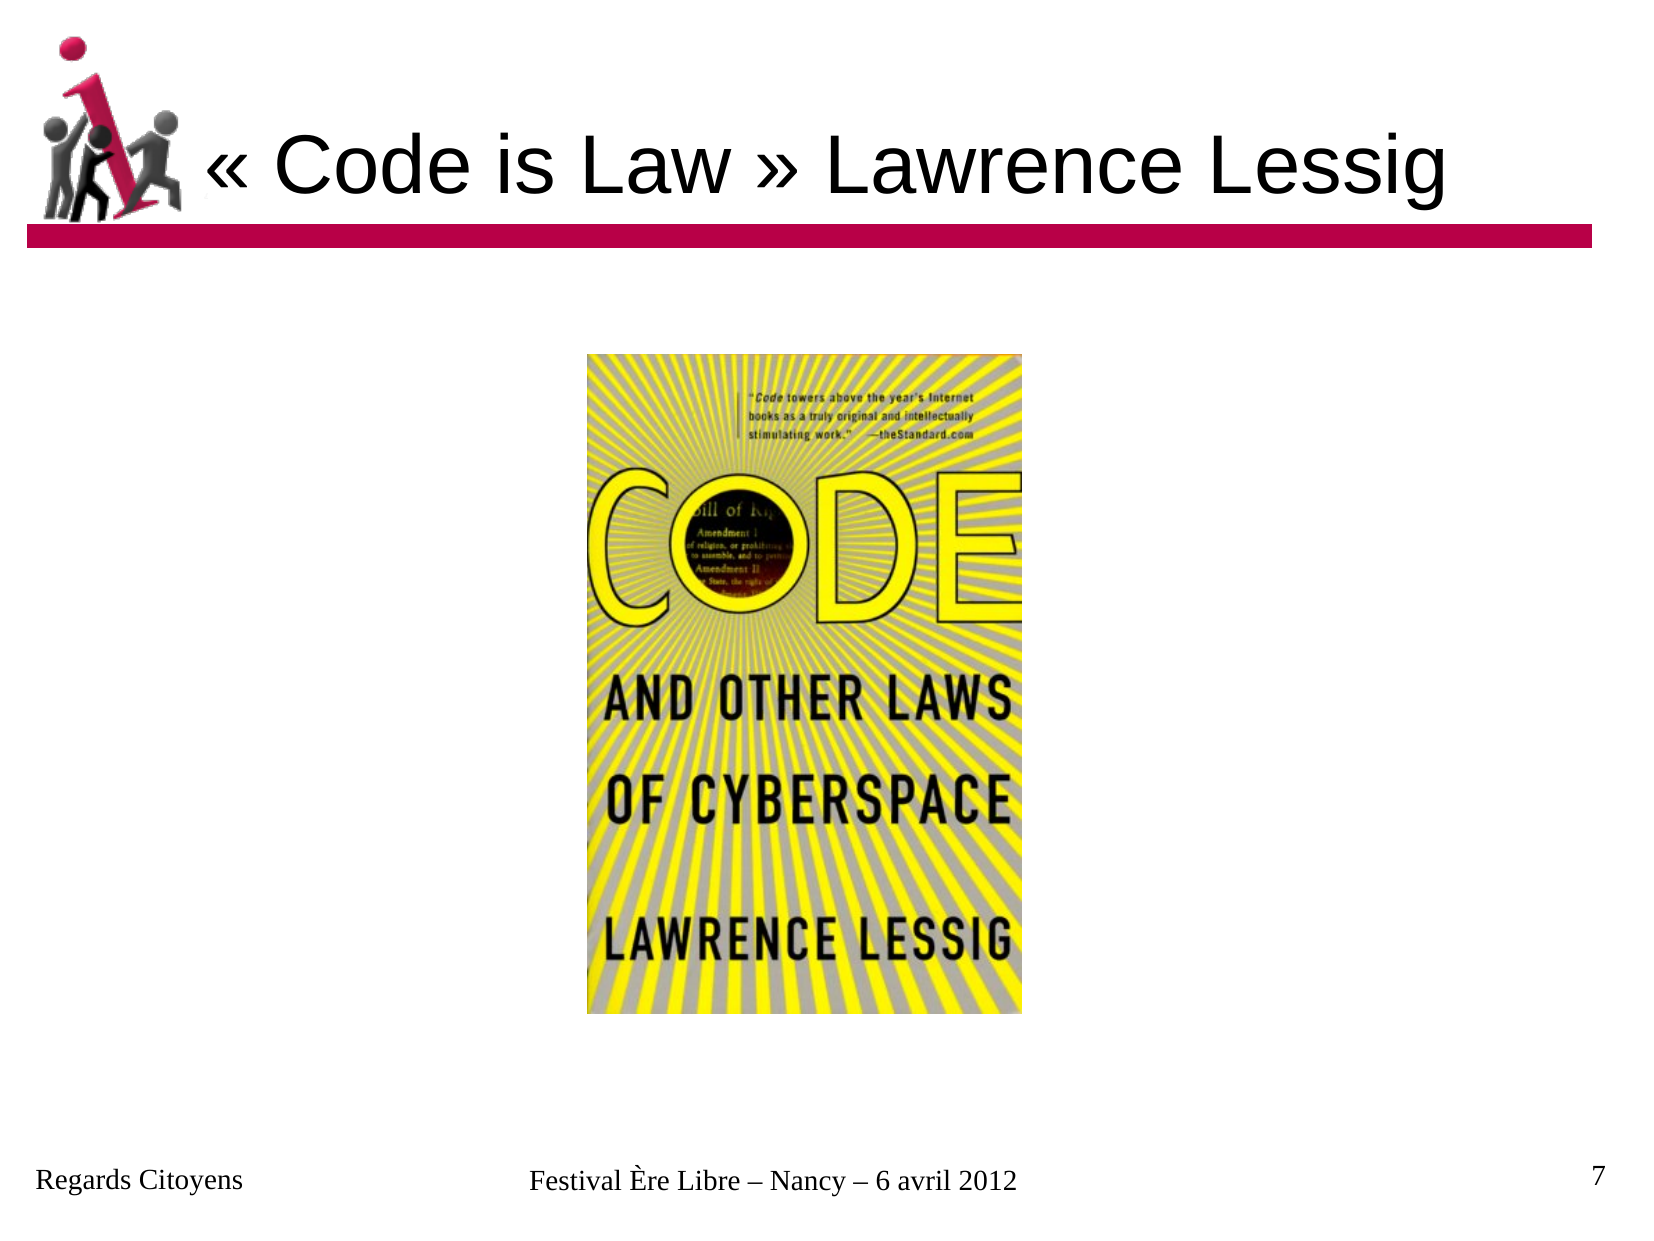

# « Code is Law » Lawrence Lessig
7